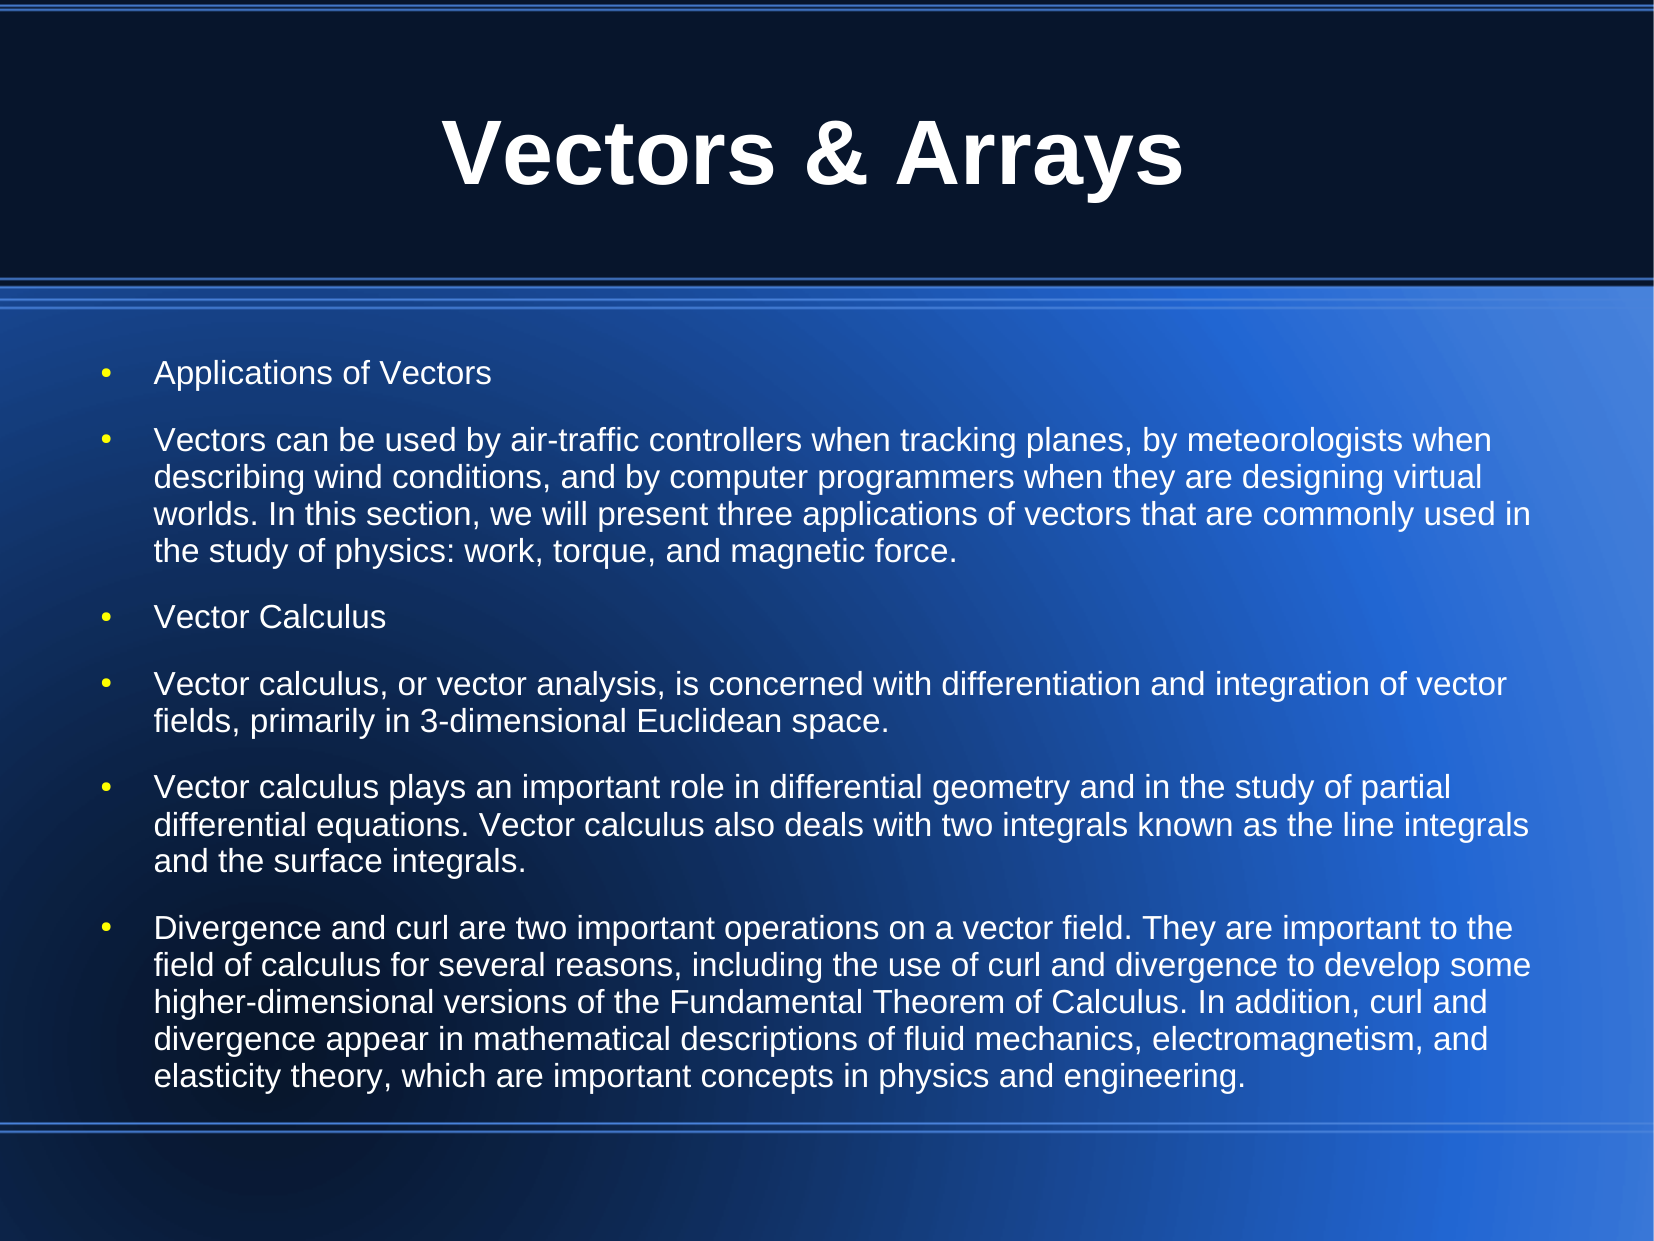

# Vectors & Arrays
Applications of Vectors
Vectors can be used by air-traffic controllers when tracking planes, by meteorologists when describing wind conditions, and by computer programmers when they are designing virtual worlds. In this section, we will present three applications of vectors that are commonly used in the study of physics: work, torque, and magnetic force.
Vector Calculus
Vector calculus, or vector analysis, is concerned with differentiation and integration of vector fields, primarily in 3-dimensional Euclidean space.
Vector calculus plays an important role in differential geometry and in the study of partial differential equations. Vector calculus also deals with two integrals known as the line integrals and the surface integrals.
Divergence and curl are two important operations on a vector field. They are important to the field of calculus for several reasons, including the use of curl and divergence to develop some higher-dimensional versions of the Fundamental Theorem of Calculus. In addition, curl and divergence appear in mathematical descriptions of fluid mechanics, electromagnetism, and elasticity theory, which are important concepts in physics and engineering.